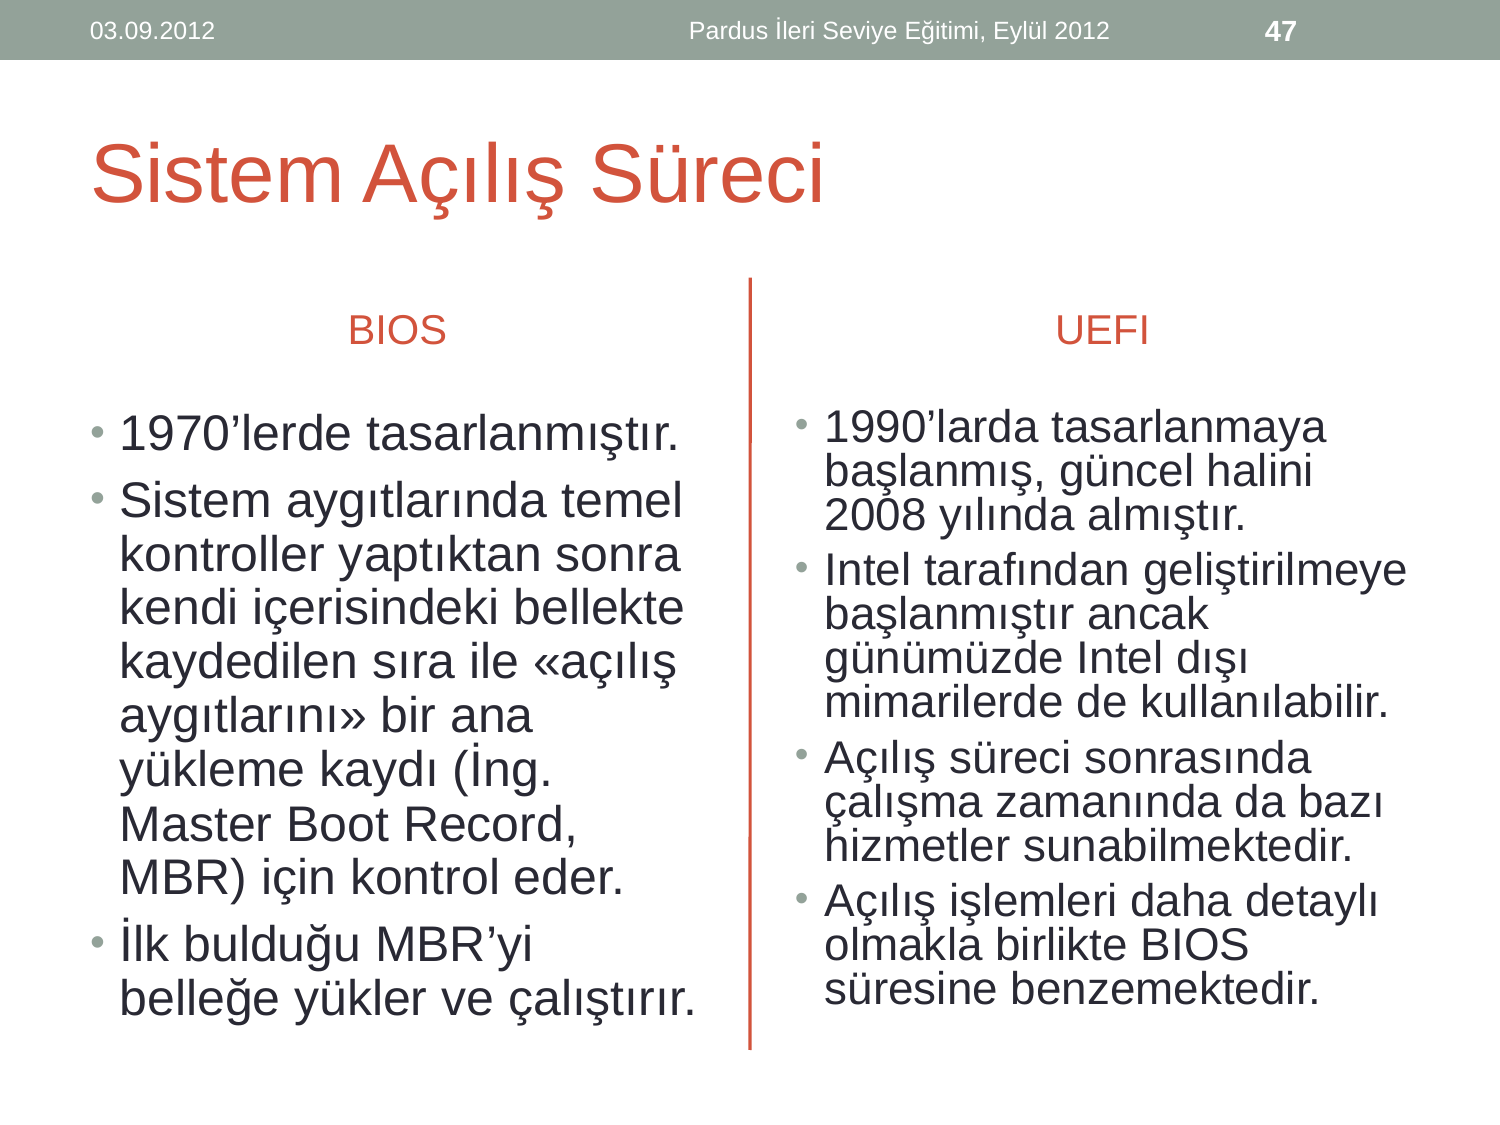

03.09.2012
Pardus İleri Seviye Eğitimi, Eylül 2012
# Sistem Açılış Süreci
BIOS
UEFI
1970’lerde tasarlanmıştır.
Sistem aygıtlarında temel kontroller yaptıktan sonra kendi içerisindeki bellekte kaydedilen sıra ile «açılış aygıtlarını» bir ana yükleme kaydı (İng. Master Boot Record, MBR) için kontrol eder.
İlk bulduğu MBR’yi belleğe yükler ve çalıştırır.
1990’larda tasarlanmaya başlanmış, güncel halini 2008 yılında almıştır.
Intel tarafından geliştirilmeye başlanmıştır ancak günümüzde Intel dışı mimarilerde de kullanılabilir.
Açılış süreci sonrasında çalışma zamanında da bazı hizmetler sunabilmektedir.
Açılış işlemleri daha detaylı olmakla birlikte BIOS süresine benzemektedir.